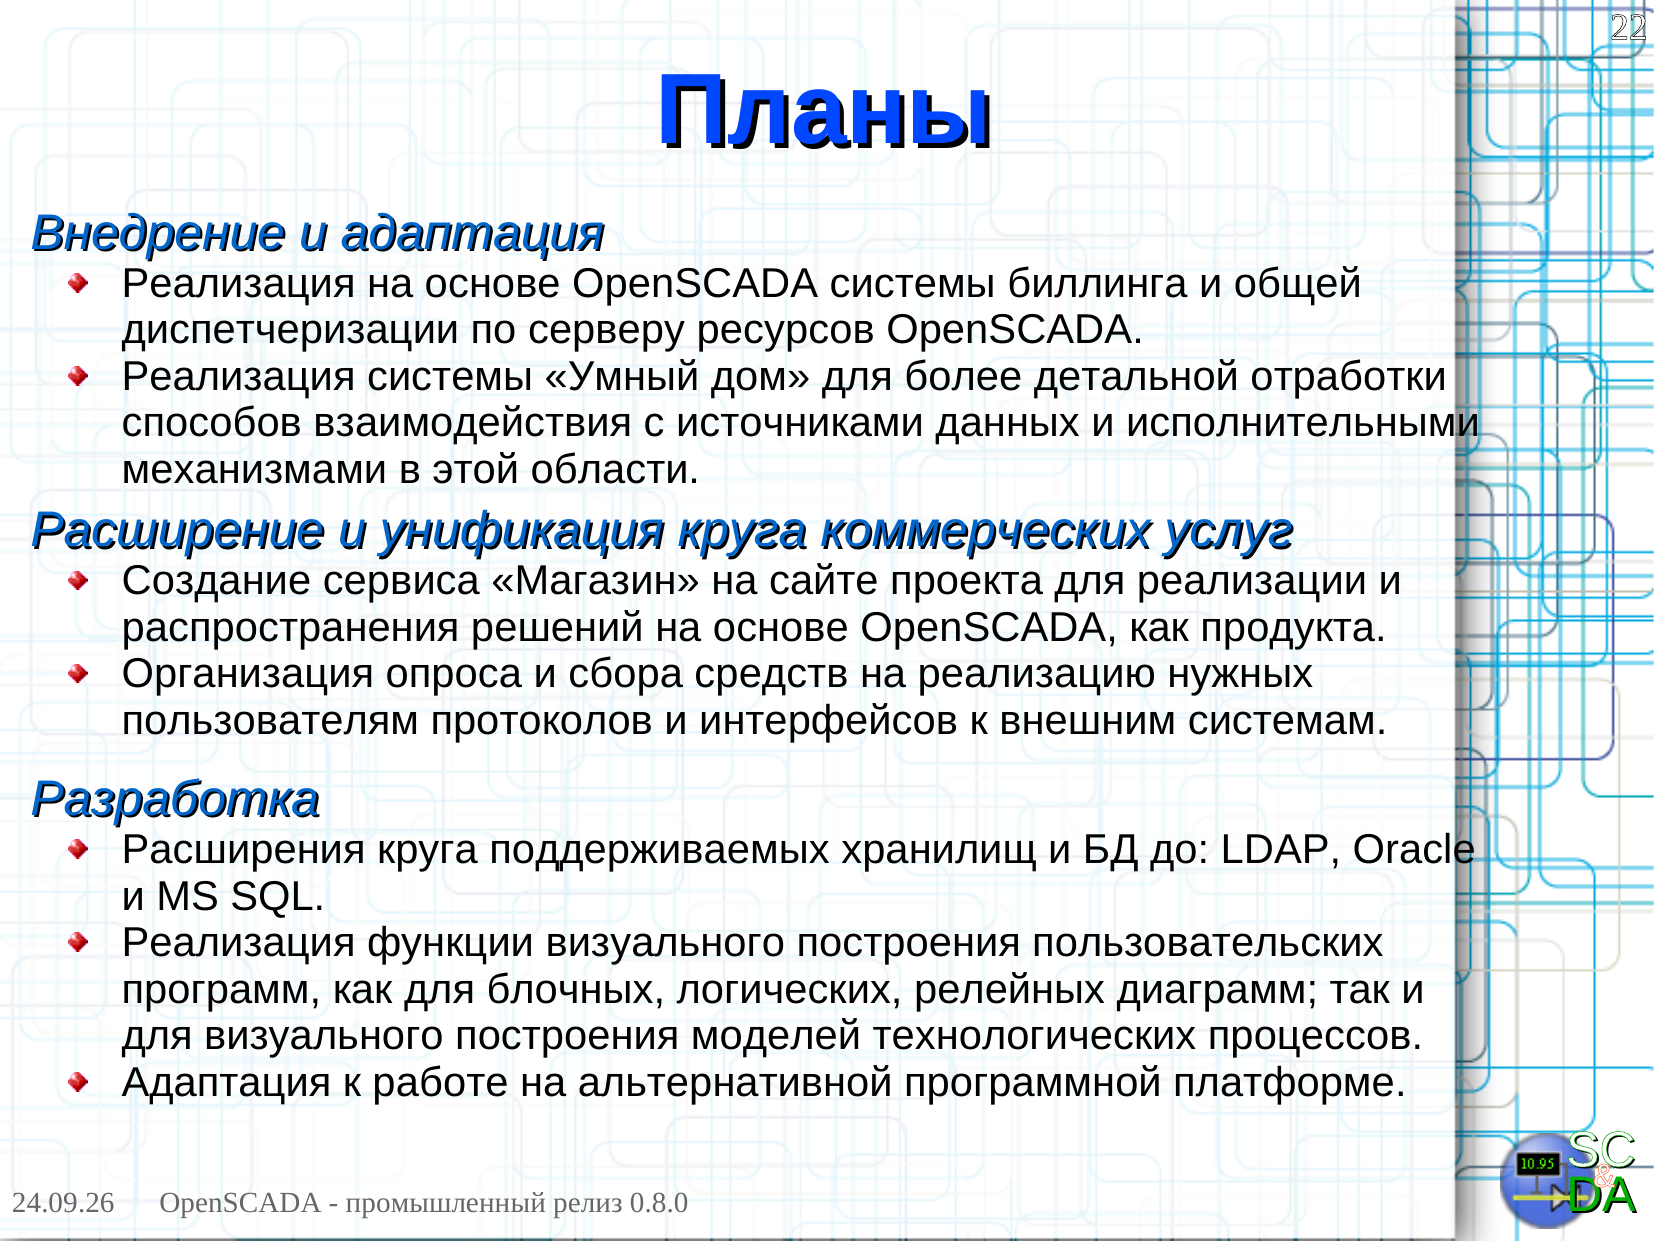

22
# Планы
Внедрение и адаптация
Реализация на основе OpenSCADA системы биллинга и общей диспетчеризации по серверу ресурсов OpenSCADA.
Реализация системы «Умный дом» для более детальной отработки способов взаимодействия с источниками данных и исполнительными механизмами в этой области.
Расширение и унификация круга коммерческих услуг
Создание сервиса «Магазин» на сайте проекта для реализации и распространения решений на основе OpenSCADA, как продукта.
Организация опроса и сбора средств на реализацию нужных пользователям протоколов и интерфейсов к внешним системам.
Разработка
Расширения круга поддерживаемых хранилищ и БД до: LDAP, Oracle и MS SQL.
Реализация функции визуального построения пользовательских программ, как для блочных, логических, релейных диаграмм; так и для визуального построения моделей технологических процессов.
Адаптация к работе на альтернативной программной платформе.
OpenSCADA - промышленный релиз 0.8.0